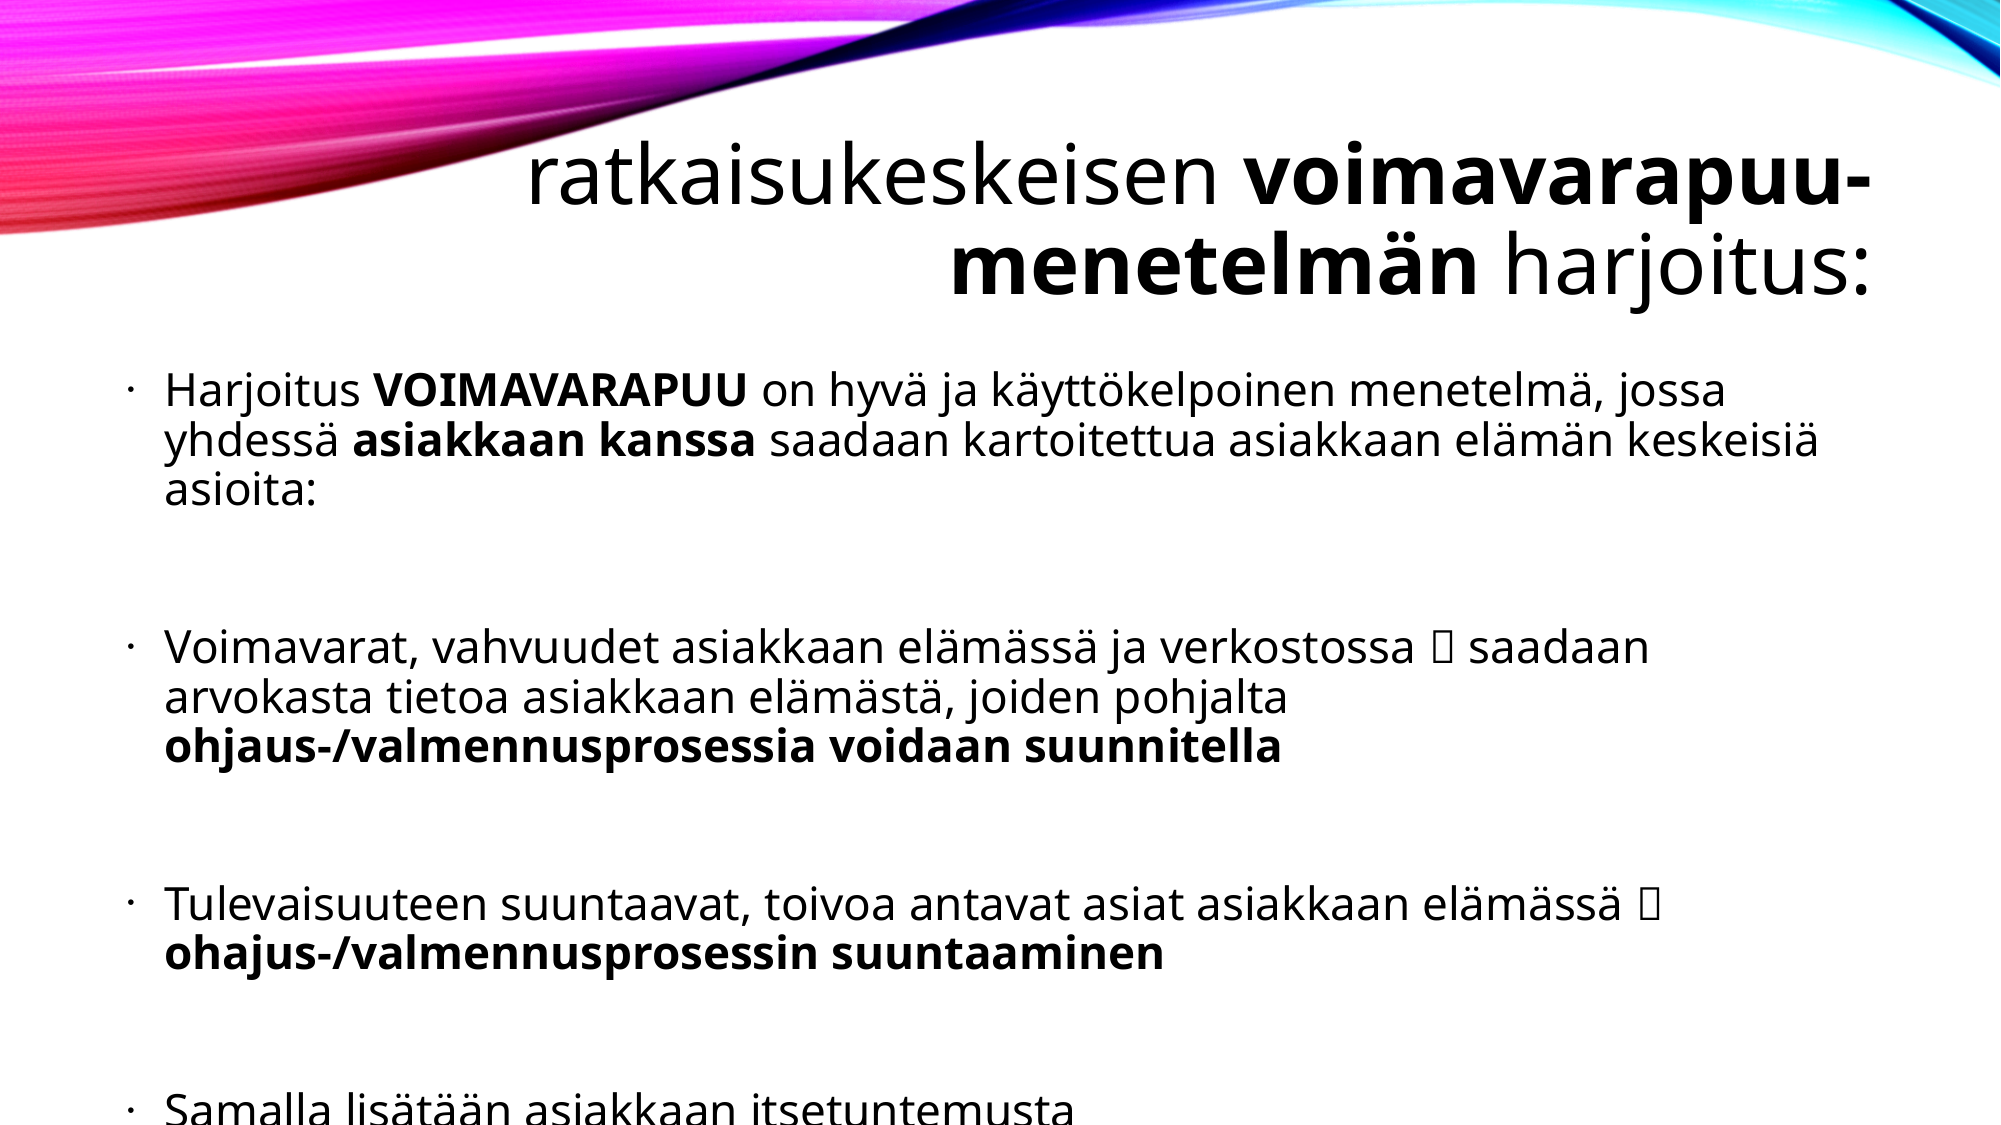

# ratkaisukeskeisen voimavarapuu- menetelmän harjoitus:
Harjoitus VOIMAVARAPUU on hyvä ja käyttökelpoinen menetelmä, jossa yhdessä asiakkaan kanssa saadaan kartoitettua asiakkaan elämän keskeisiä asioita:
Voimavarat, vahvuudet asiakkaan elämässä ja verkostossa  saadaan arvokasta tietoa asiakkaan elämästä, joiden pohjalta ohjaus-/valmennusprosessia voidaan suunnitella
Tulevaisuuteen suuntaavat, toivoa antavat asiat asiakkaan elämässä  ohajus-/valmennusprosessin suuntaaminen
Samalla lisätään asiakkaan itsetuntemusta
Kuvallisissa harjoituksissa ei koskaan ole kyse kuvallisen tekemisen taidoista, vaan painotetaan, rohkaistaan asiakasta: KAIKKI OSAA RIITTÄVÄN HYVIN